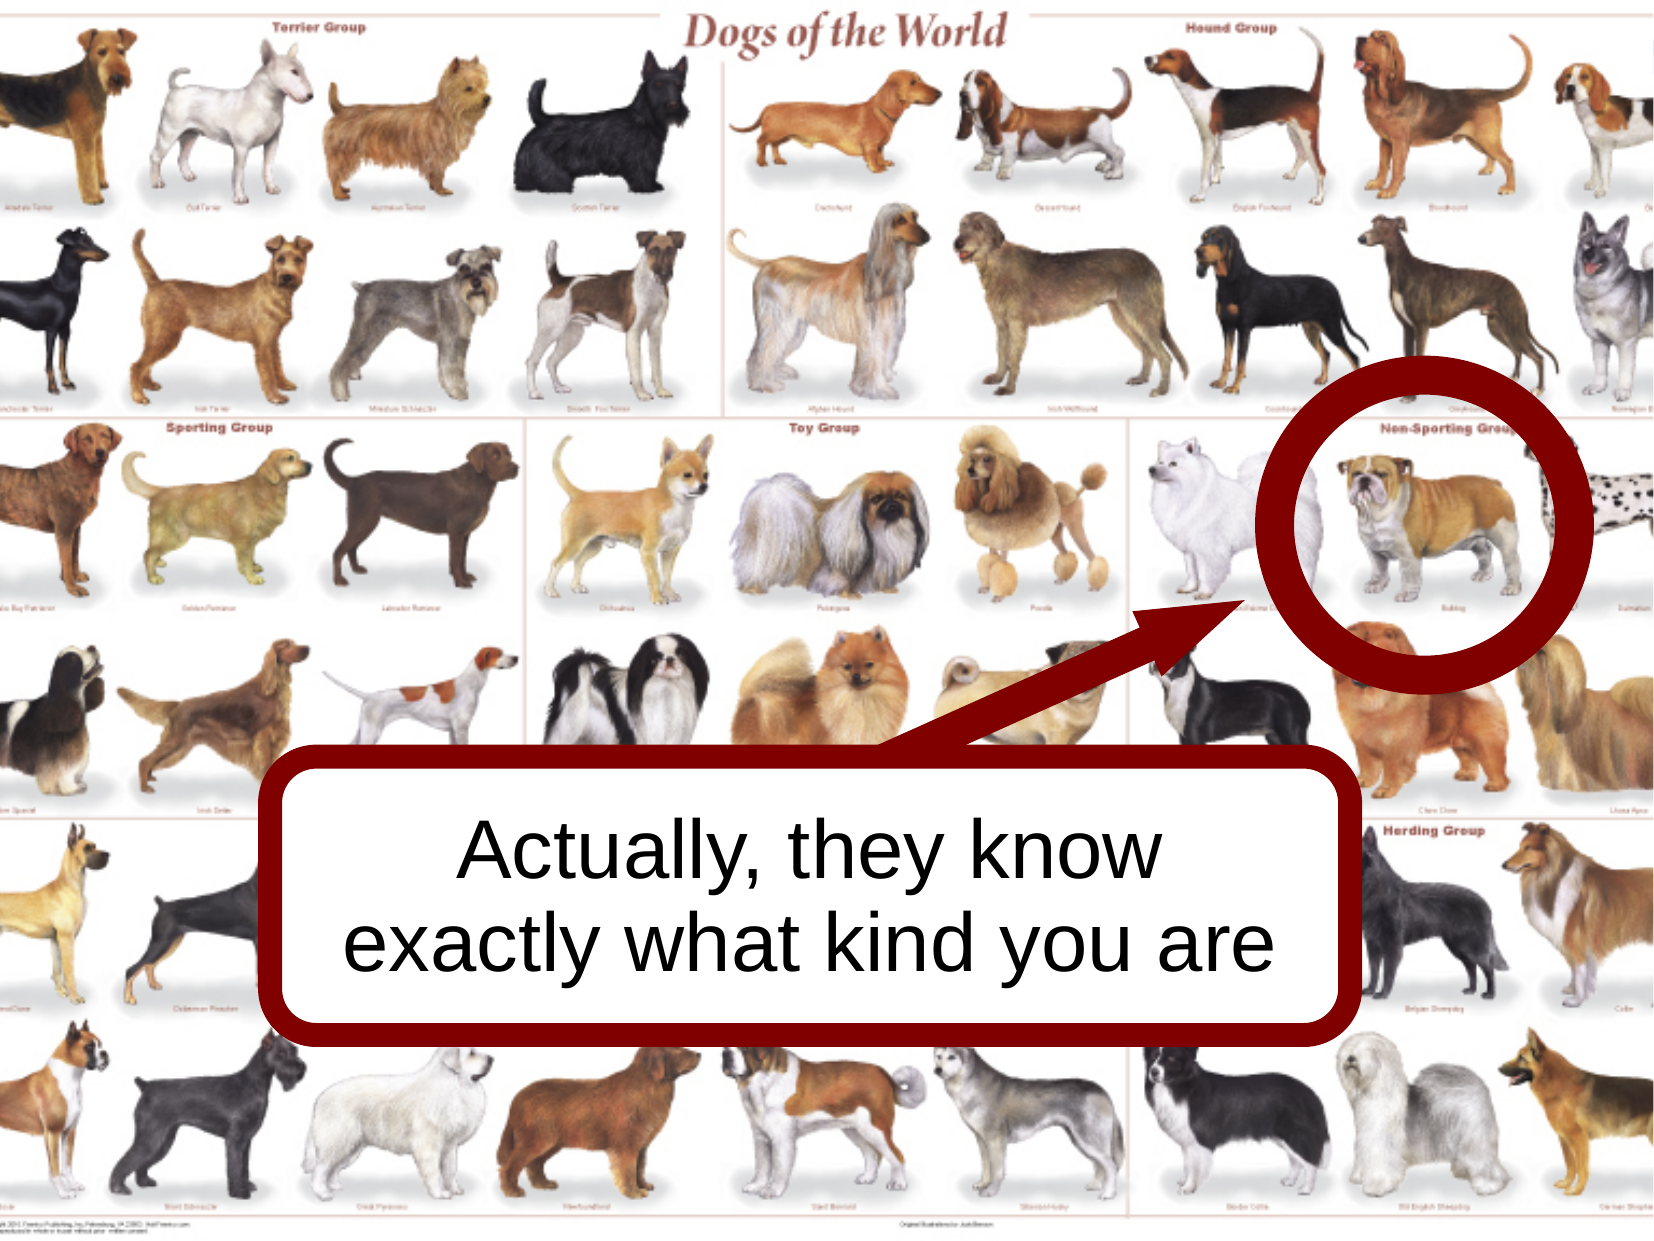

Actually, they know
exactly what kind you are